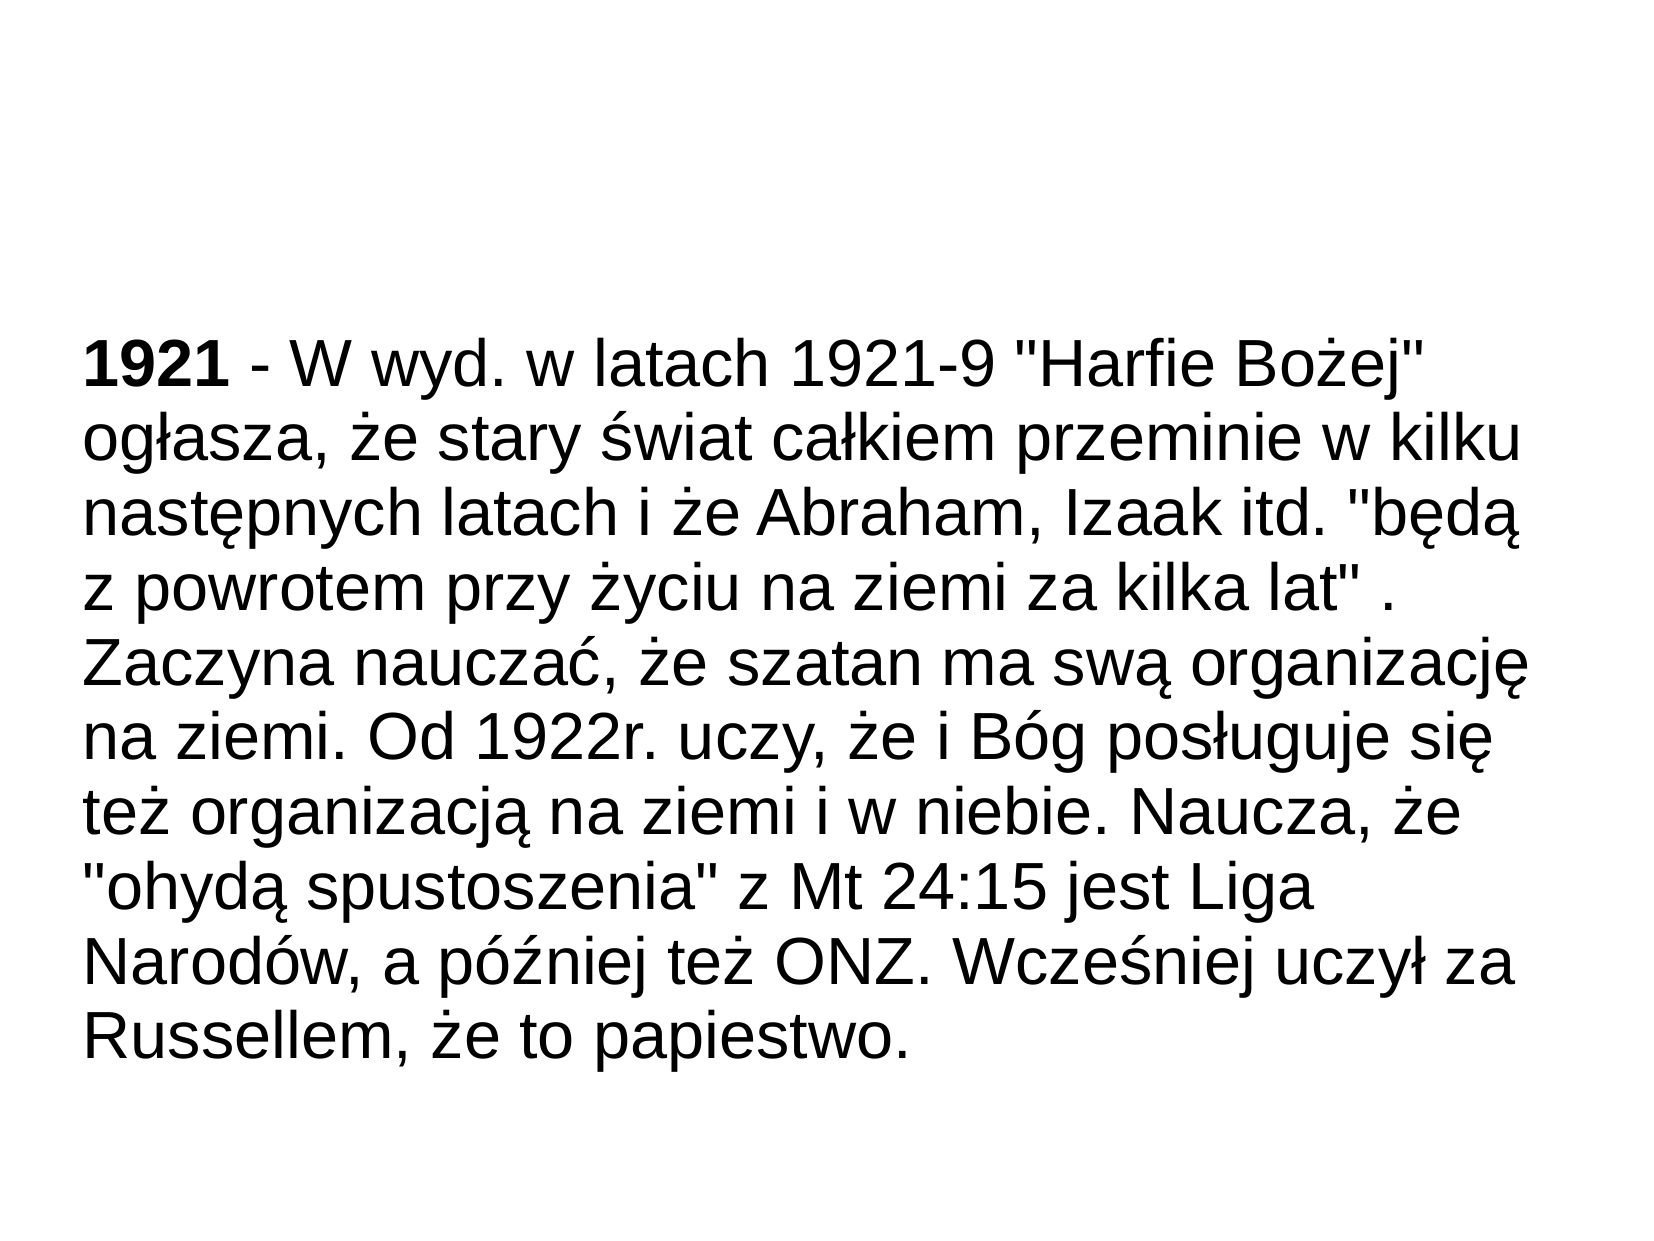

#
1921 - W wyd. w latach 1921-9 "Harfie Bożej" ogłasza, że stary świat całkiem przeminie w kilku następnych latach i że Abraham, Izaak itd. "będą z powrotem przy życiu na ziemi za kilka lat" . Zaczyna nauczać, że szatan ma swą organizację na ziemi. Od 1922r. uczy, że i Bóg posługuje się też organizacją na ziemi i w niebie. Naucza, że "ohydą spustoszenia" z Mt 24:15 jest Liga Narodów, a później też ONZ. Wcześniej uczył za Russellem, że to papiestwo.